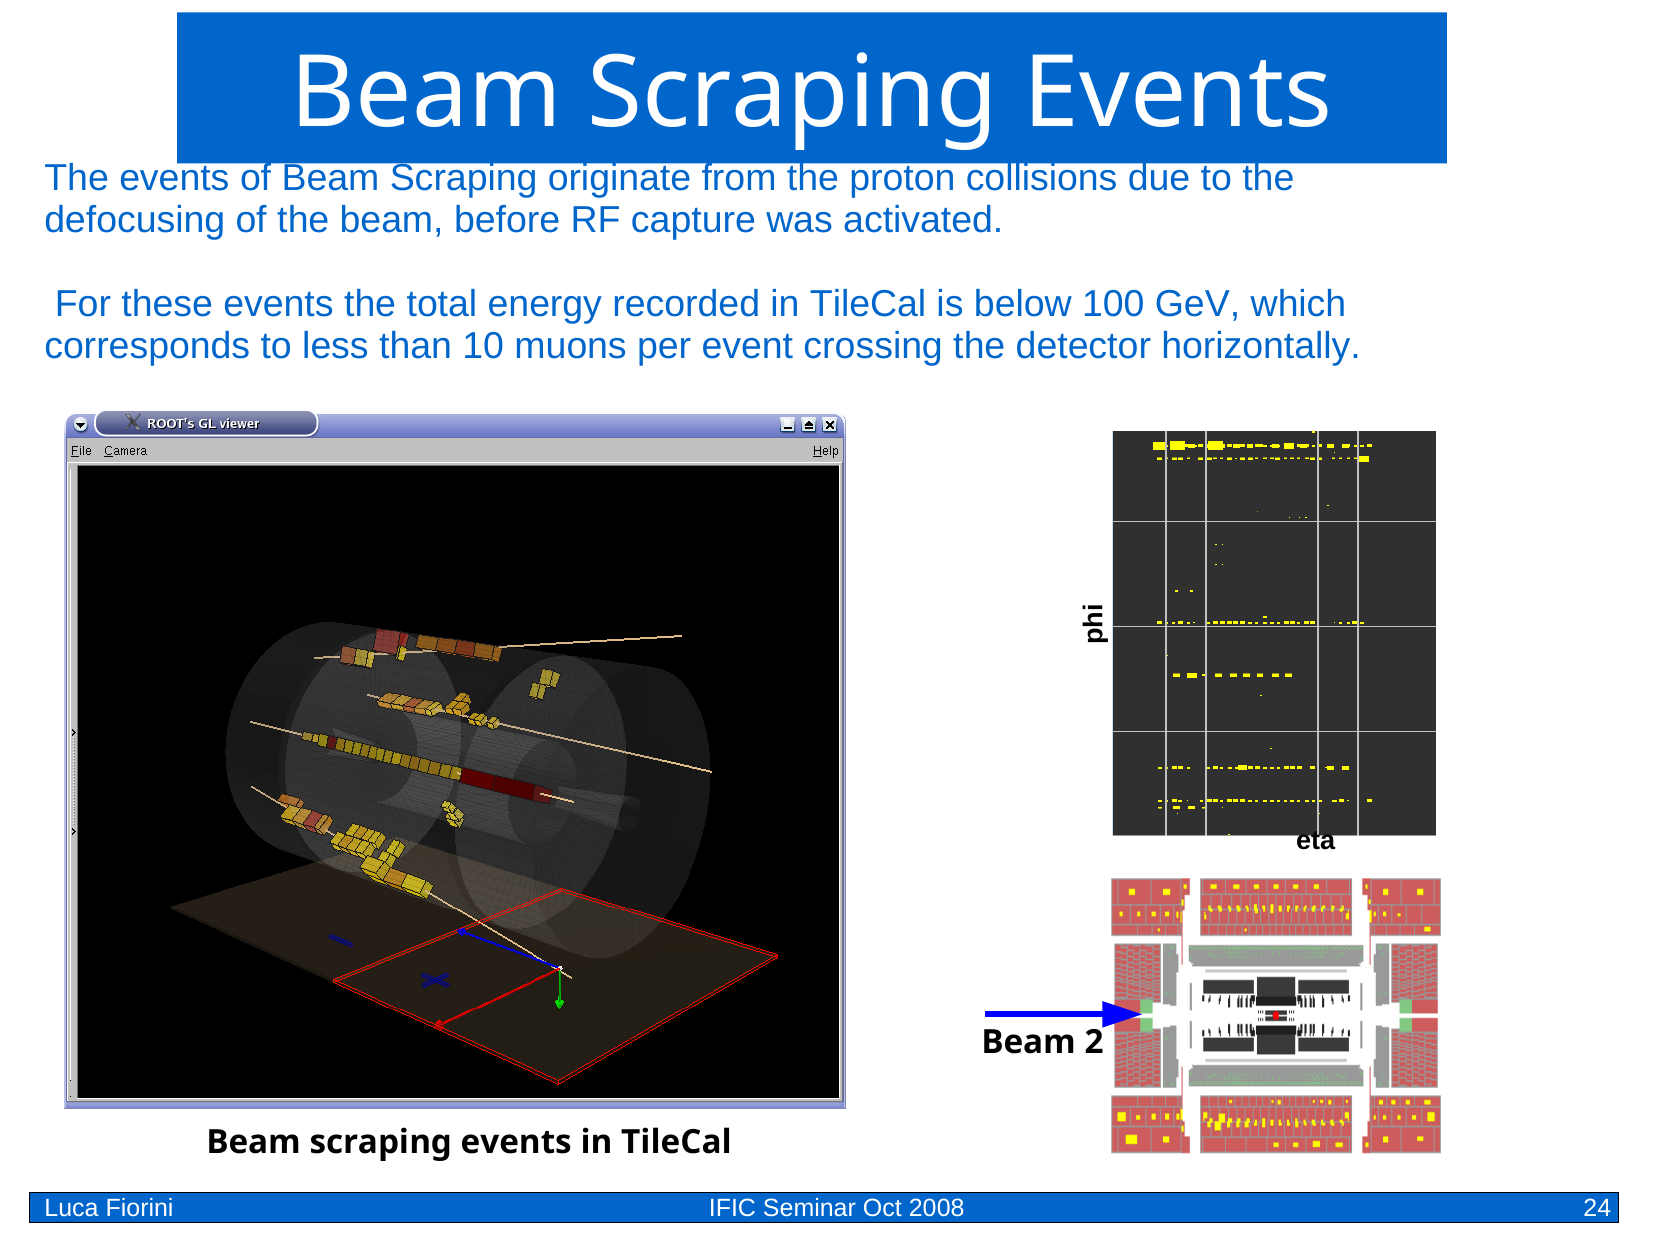

Beam Scraping Events
The events of Beam Scraping originate from the proton collisions due to the defocusing of the beam, before RF capture was activated.
 For these events the total energy recorded in TileCal is below 100 GeV, which corresponds to less than 10 muons per event crossing the detector horizontally.
phi
eta
Beam 2
Beam scraping events in TileCal
Luca Fiorini								IFIC Seminar Oct 2008								 24